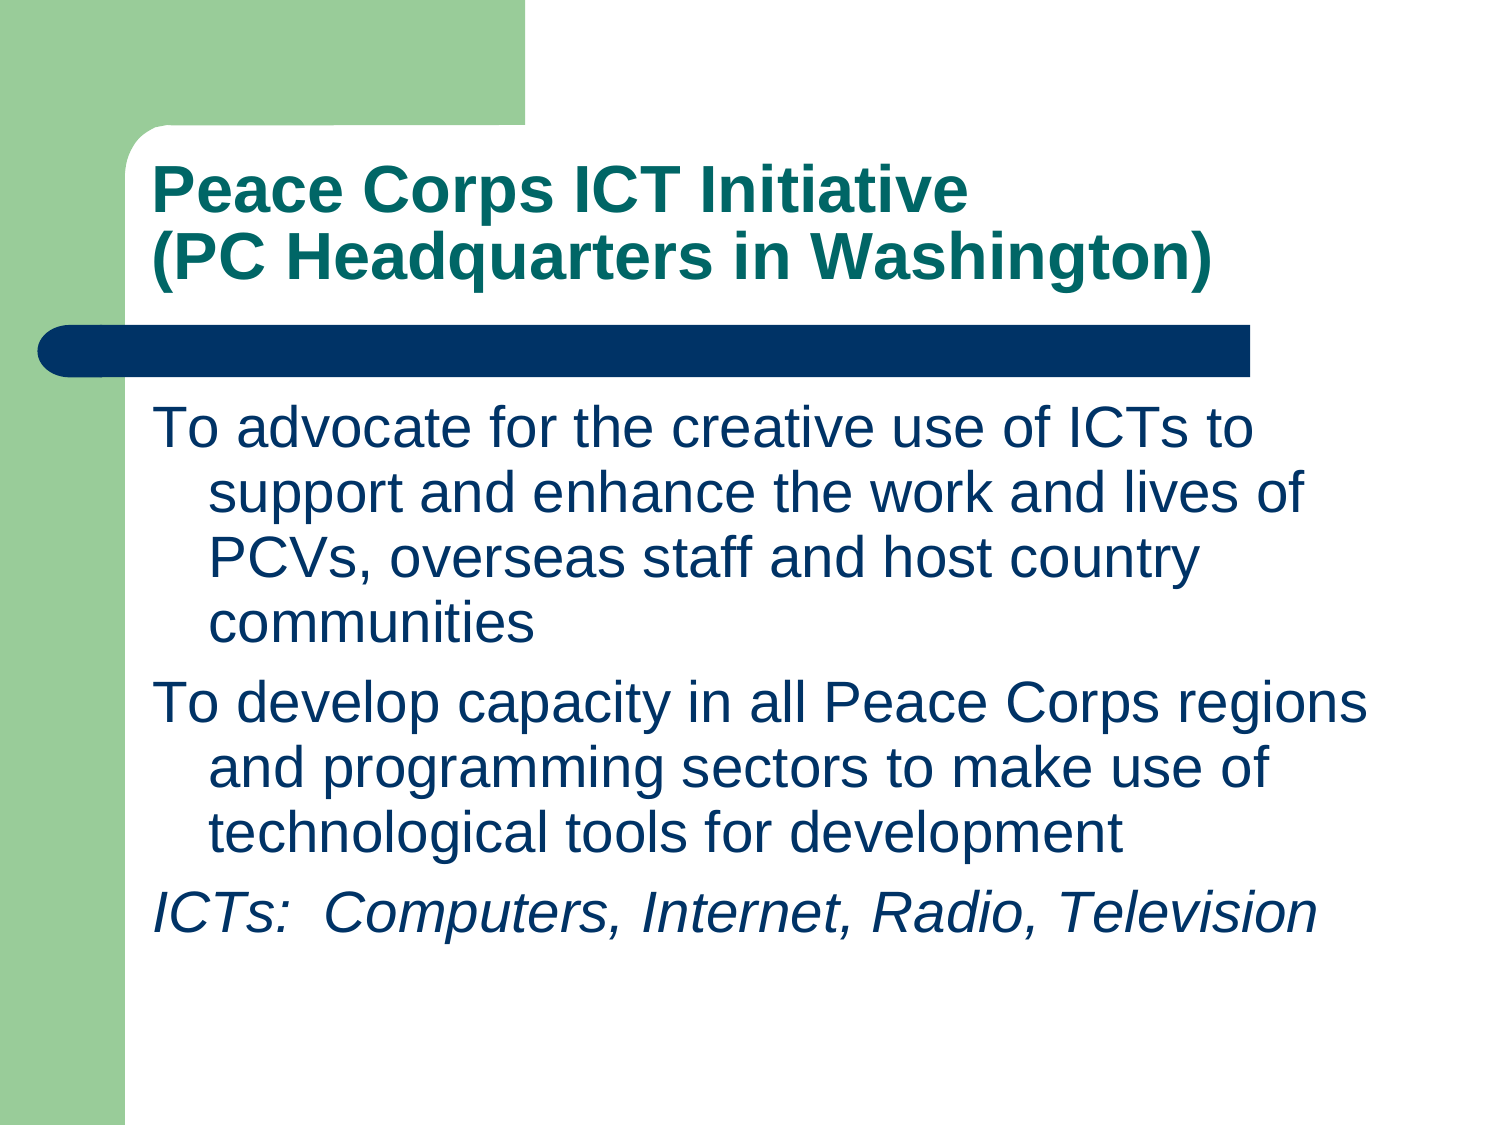

# Peace Corps ICT Initiative (PC Headquarters in Washington)
To advocate for the creative use of ICTs to support and enhance the work and lives of PCVs, overseas staff and host country communities
To develop capacity in all Peace Corps regions and programming sectors to make use of technological tools for development
ICTs: Computers, Internet, Radio, Television